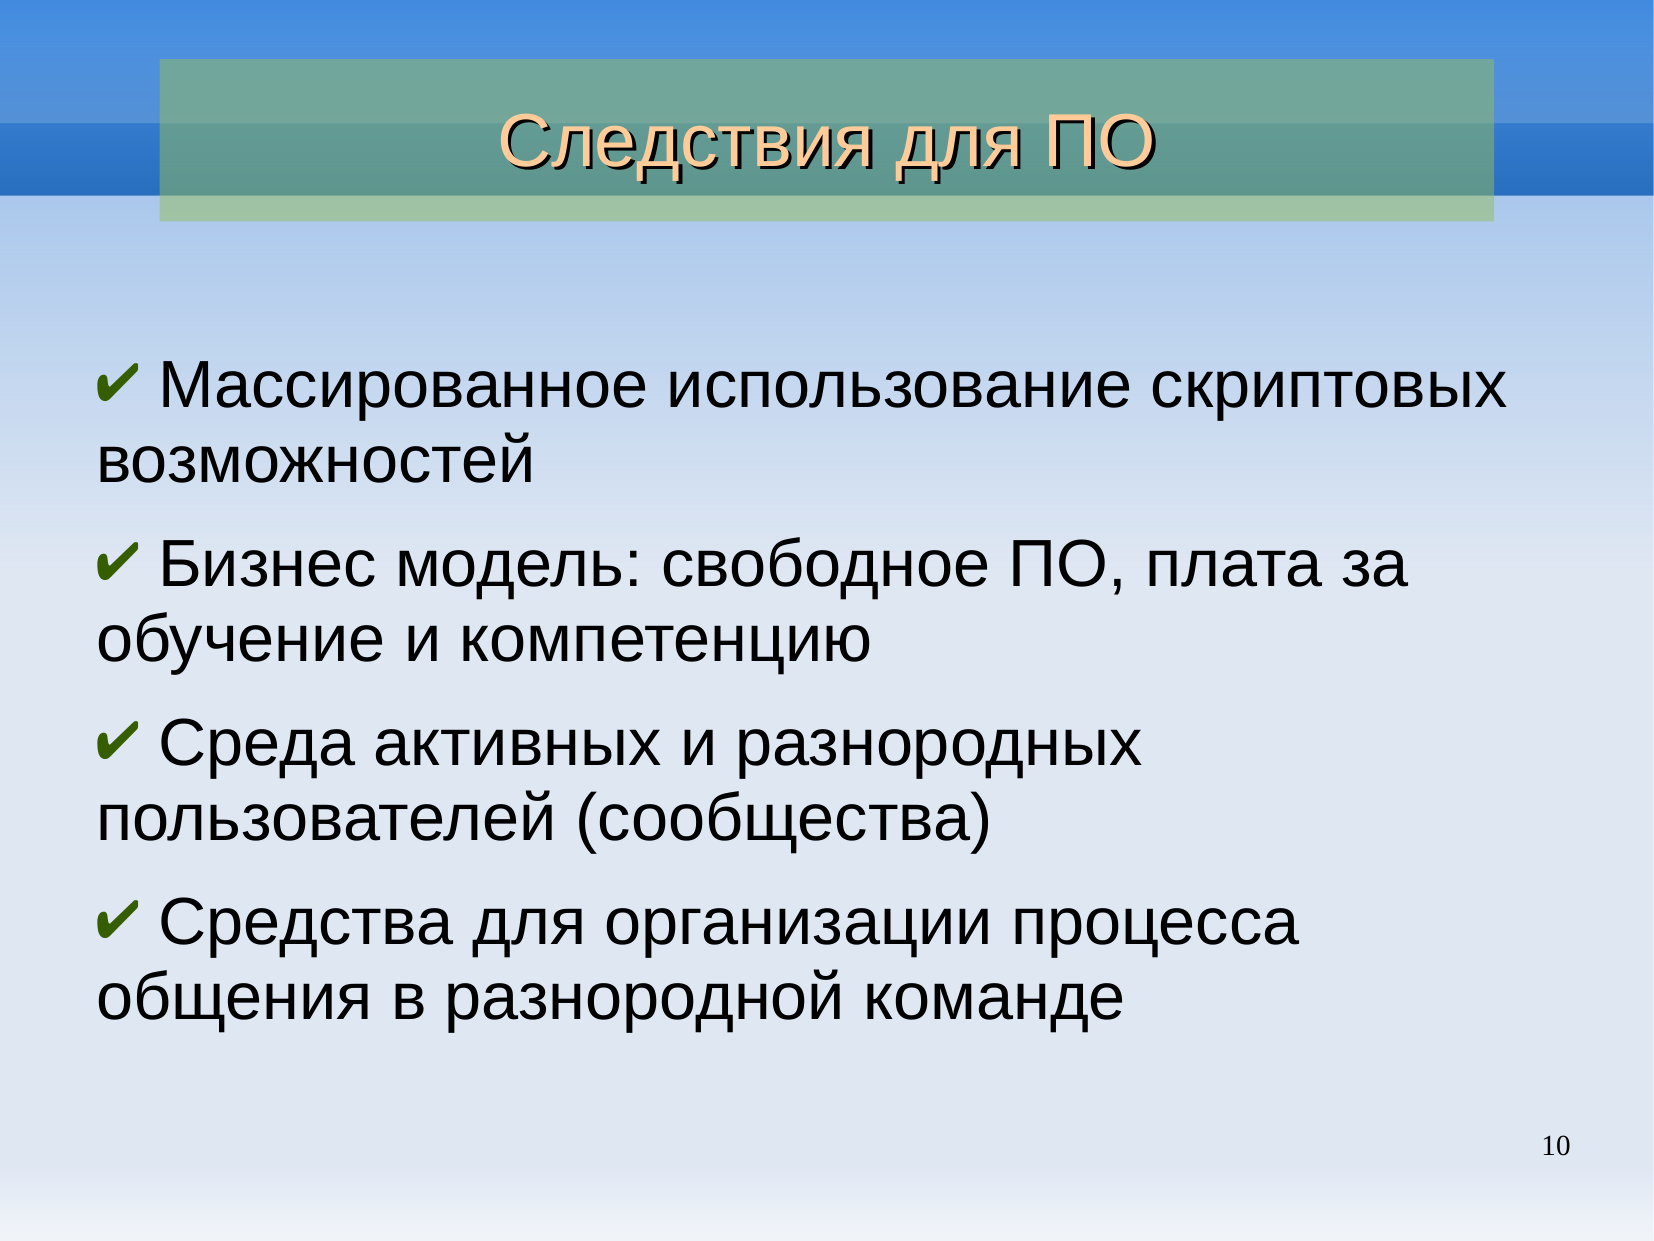

# Следствия для ПО
 Массированное использование скриптовых возможностей
 Бизнес модель: свободное ПО, плата за обучение и компетенцию
 Среда активных и разнородных пользователей (сообщества)
 Средства для организации процесса общения в разнородной команде
10